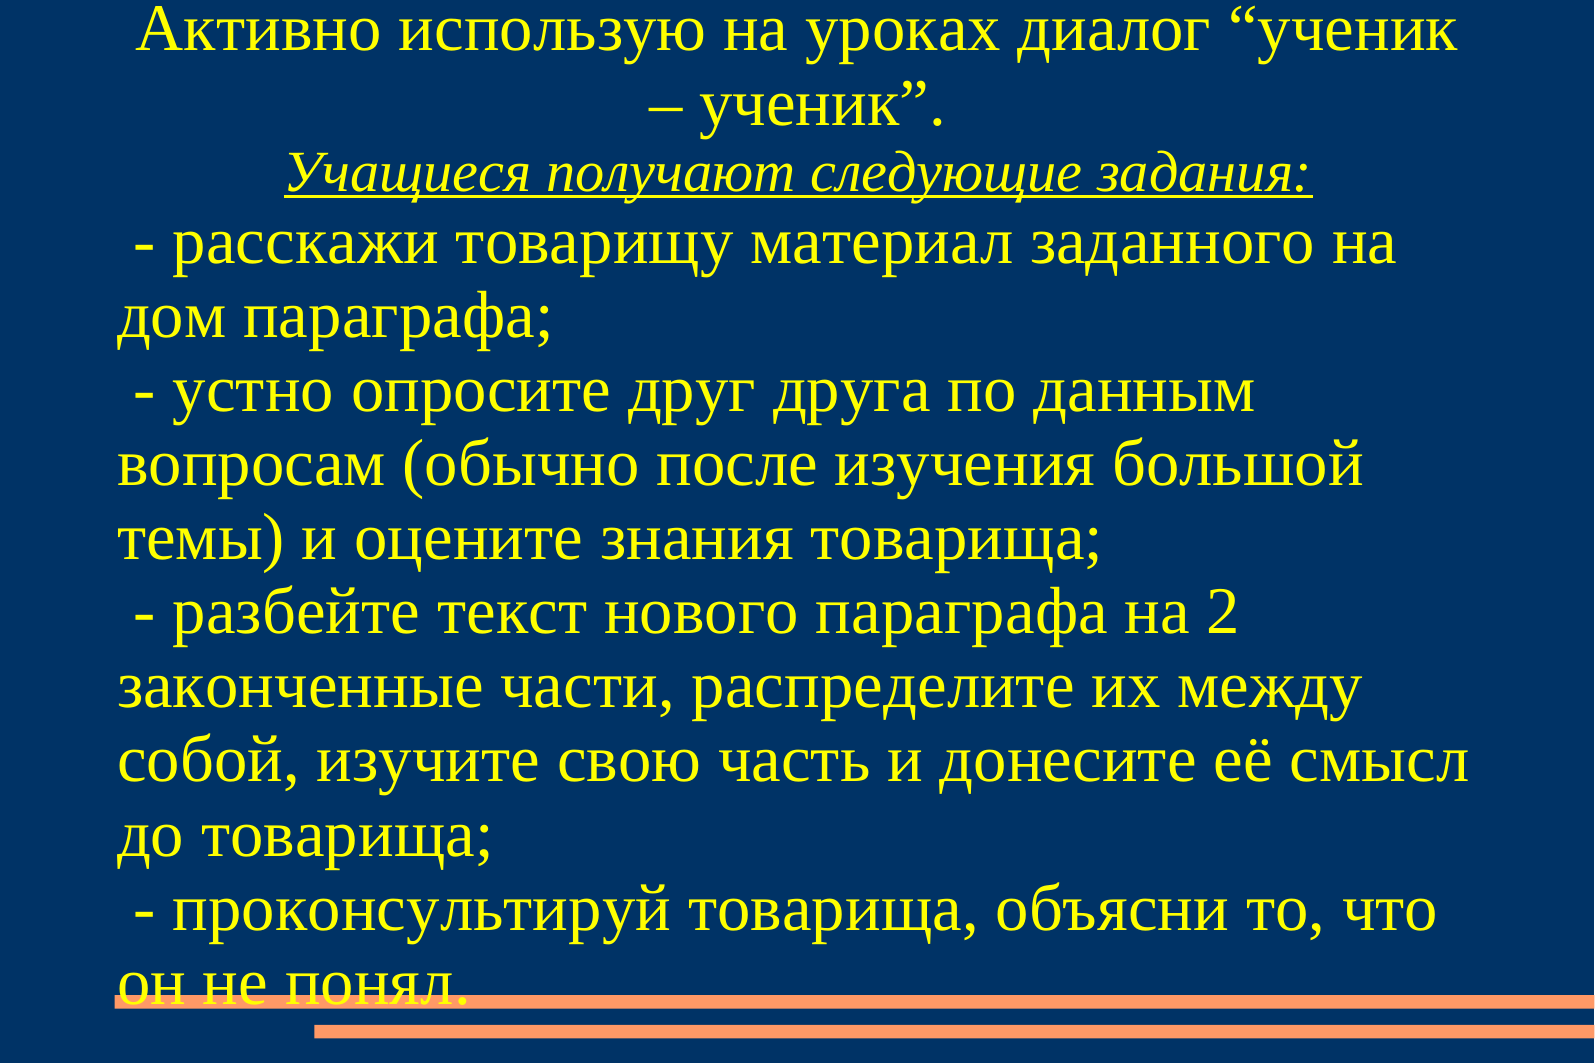

# Активно использую на уроках диалог “ученик – ученик”.
Учащиеся получают следующие задания:
 - расскажи товарищу материал заданного на дом параграфа;
 - устно опросите друг друга по данным вопросам (обычно после изучения большой темы) и оцените знания товарища;
 - разбейте текст нового параграфа на 2 законченные части, распределите их между собой, изучите свою часть и донесите её смысл до товарища;
 - проконсультируй товарища, объясни то, что он не понял.